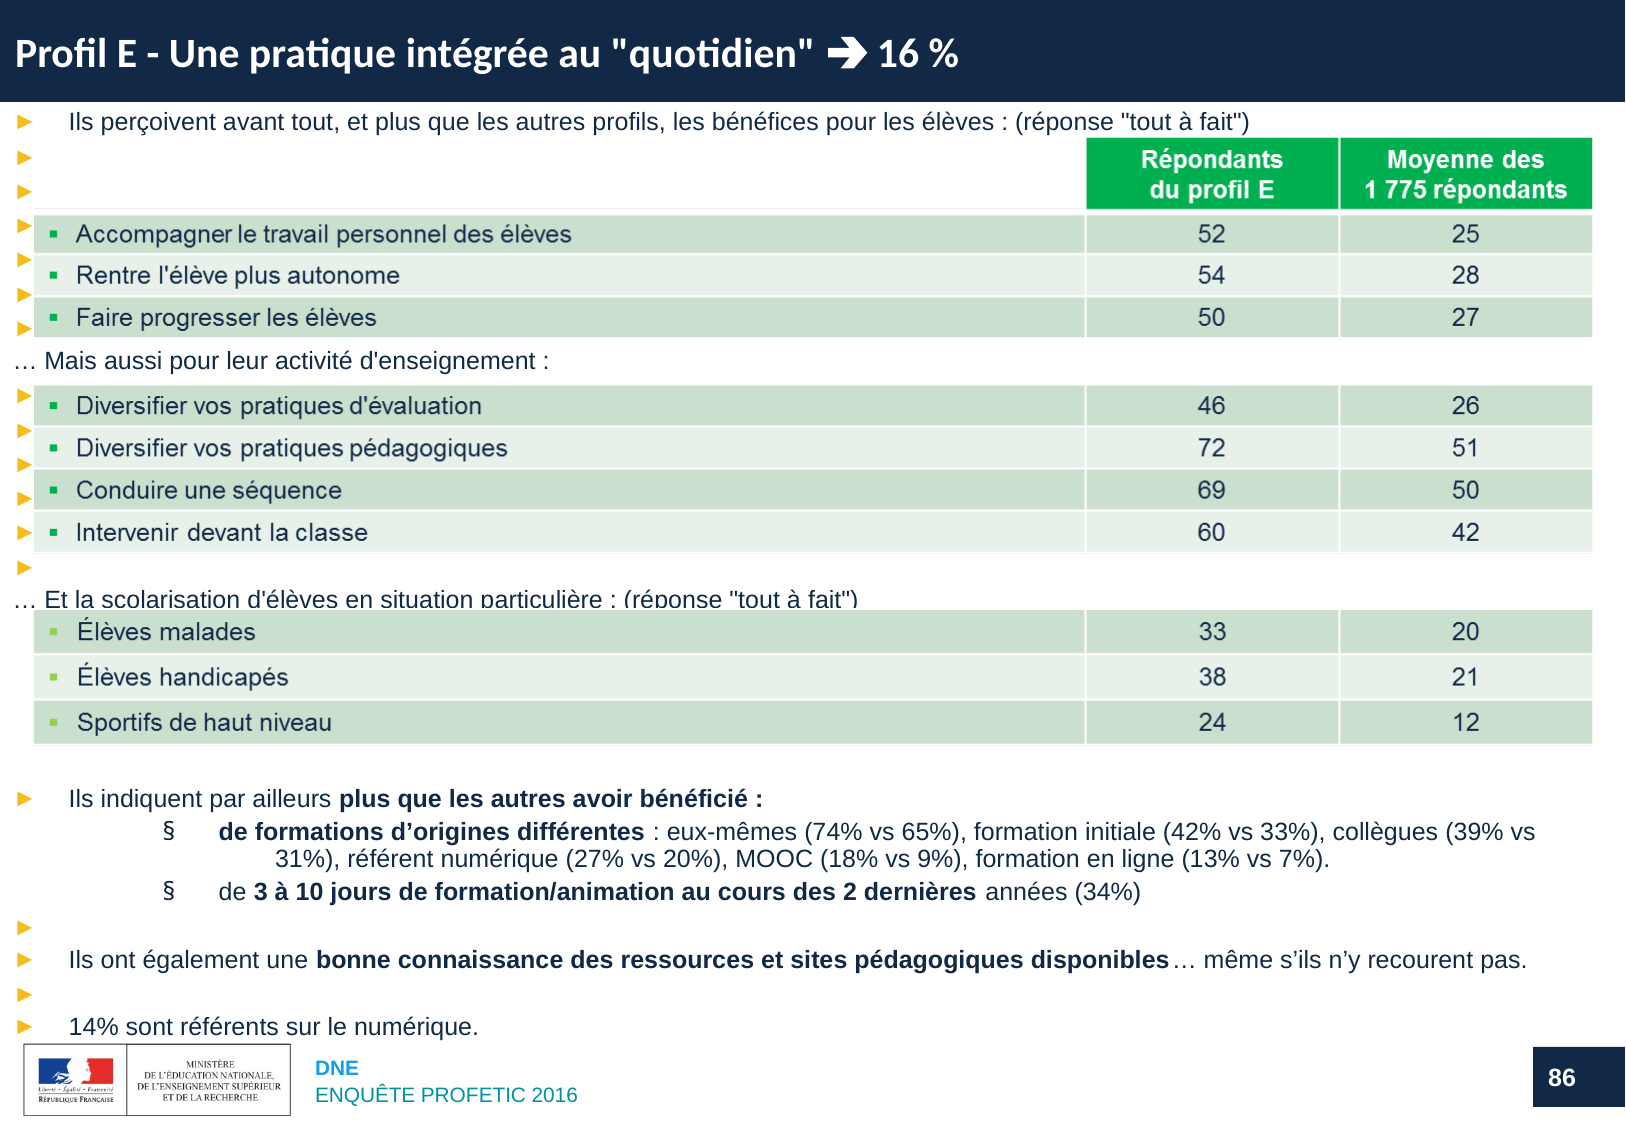

Profil E - Une pratique intégrée au "quotidien"  16 %
# Ils perçoivent avant tout, et plus que les autres profils, les bénéfices pour les élèves : (réponse "tout à fait")
… Mais aussi pour leur activité d'enseignement :
… Et la scolarisation d'élèves en situation particulière : (réponse "tout à fait")
Ils indiquent par ailleurs plus que les autres avoir bénéficié :
de formations d’origines différentes : eux-mêmes (74% vs 65%), formation initiale (42% vs 33%), collègues (39% vs 31%), référent numérique (27% vs 20%), MOOC (18% vs 9%), formation en ligne (13% vs 7%).
de 3 à 10 jours de formation/animation au cours des 2 dernières années (34%)
Ils ont également une bonne connaissance des ressources et sites pédagogiques disponibles… même s’ils n’y recourent pas.
14% sont référents sur le numérique.